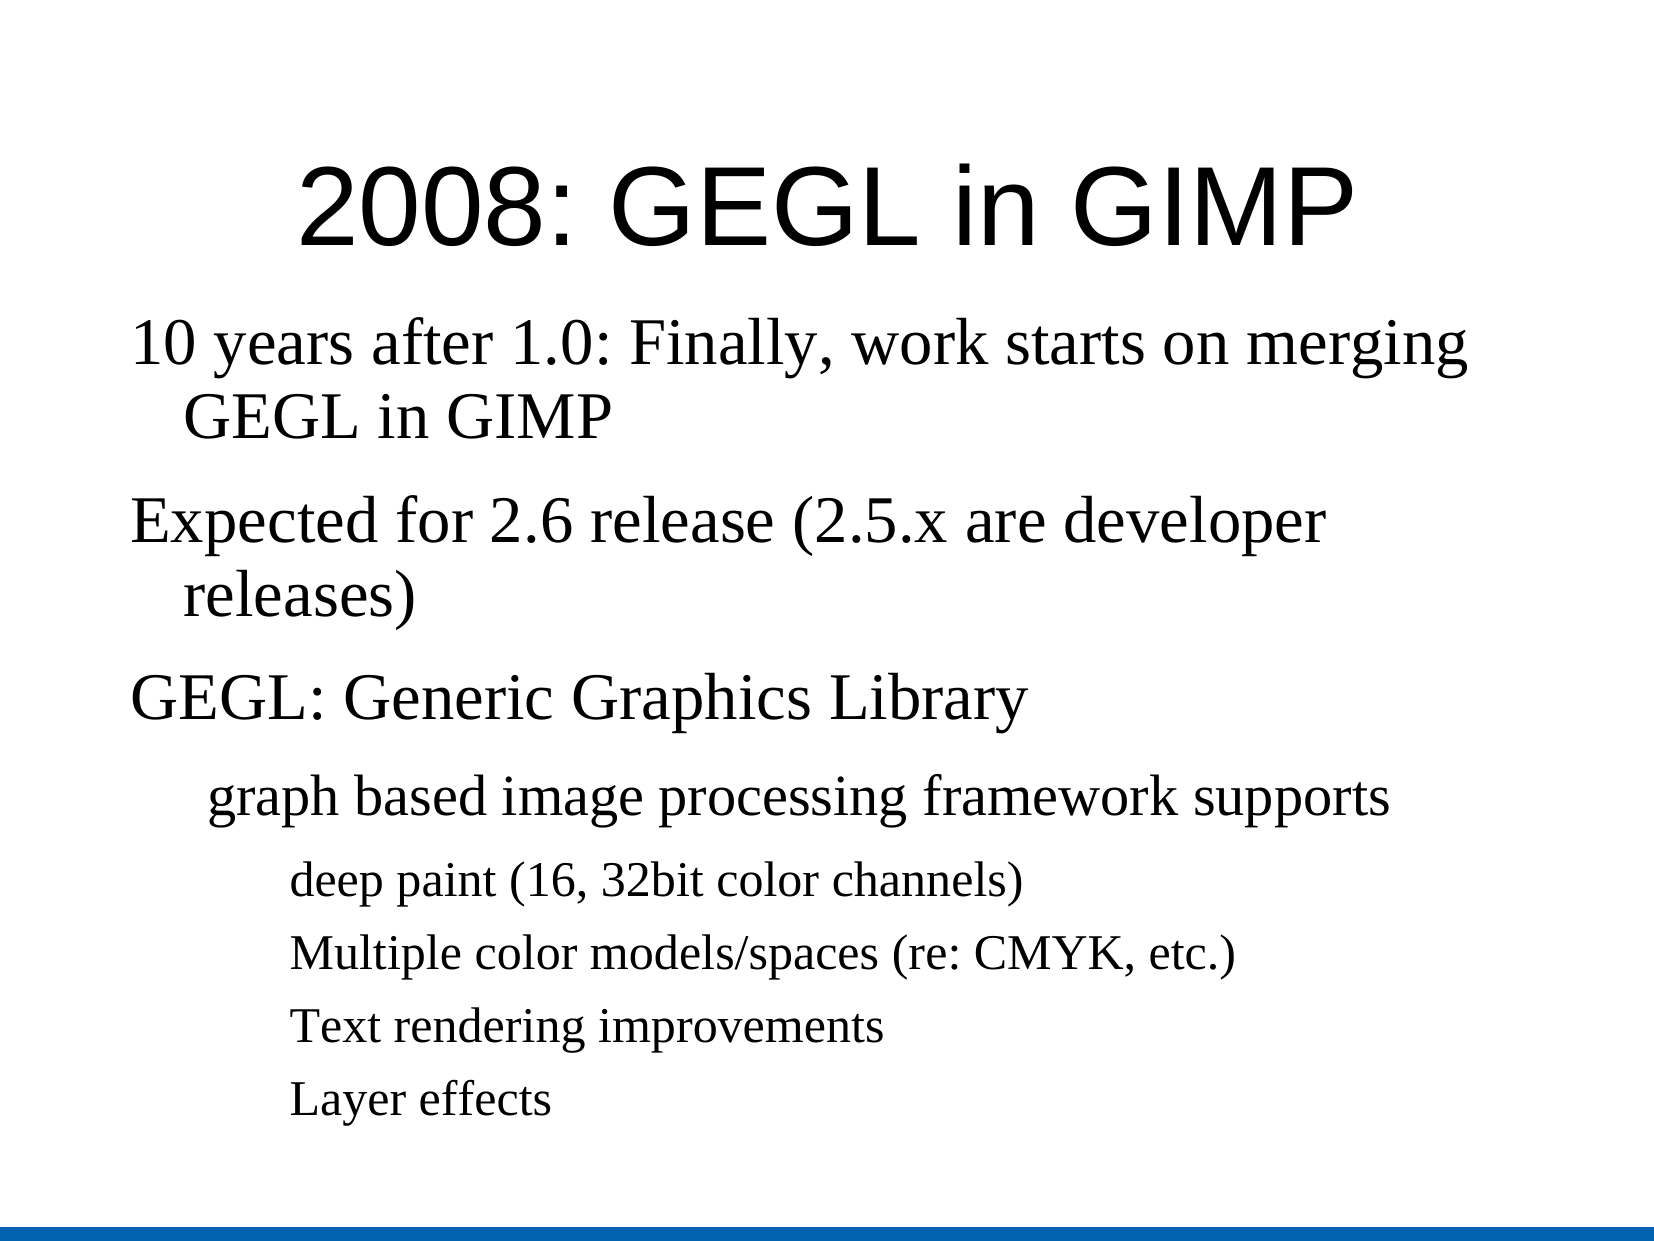

# 2008: GEGL in GIMP
10 years after 1.0: Finally, work starts on merging GEGL in GIMP
Expected for 2.6 release (2.5.x are developer releases)
GEGL: Generic Graphics Library
graph based image processing framework supports
deep paint (16, 32bit color channels)
Multiple color models/spaces (re: CMYK, etc.)
Text rendering improvements
Layer effects